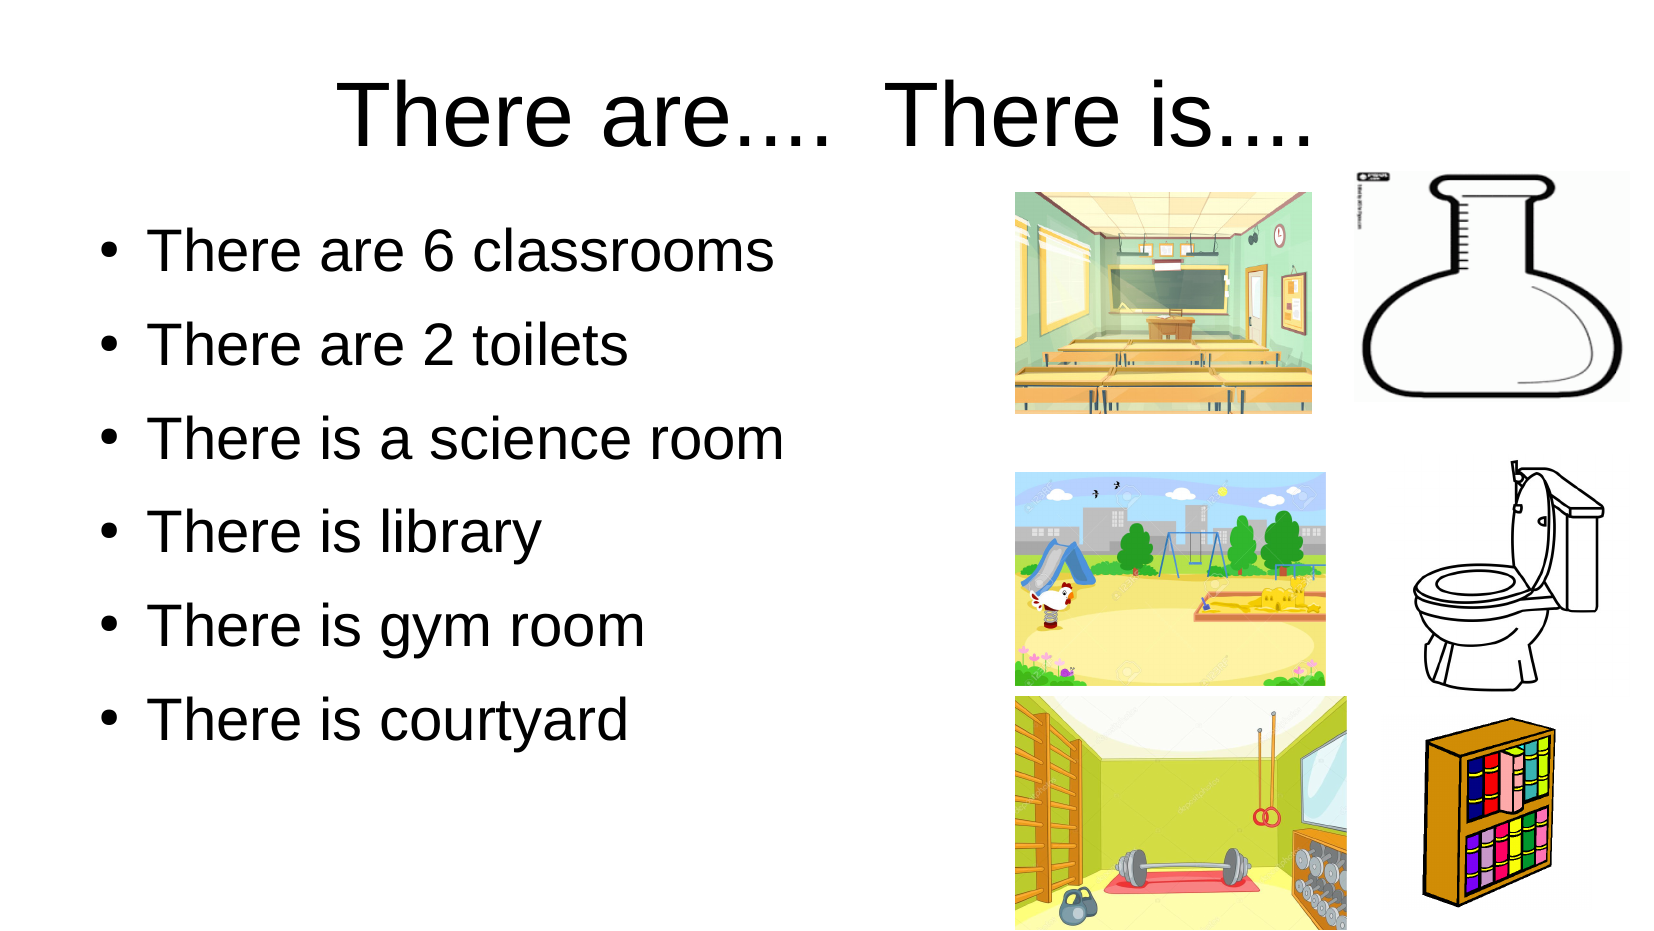

# There are.... There is....
There are 6 classrooms
There are 2 toilets
There is a science room
There is library
There is gym room
There is courtyard